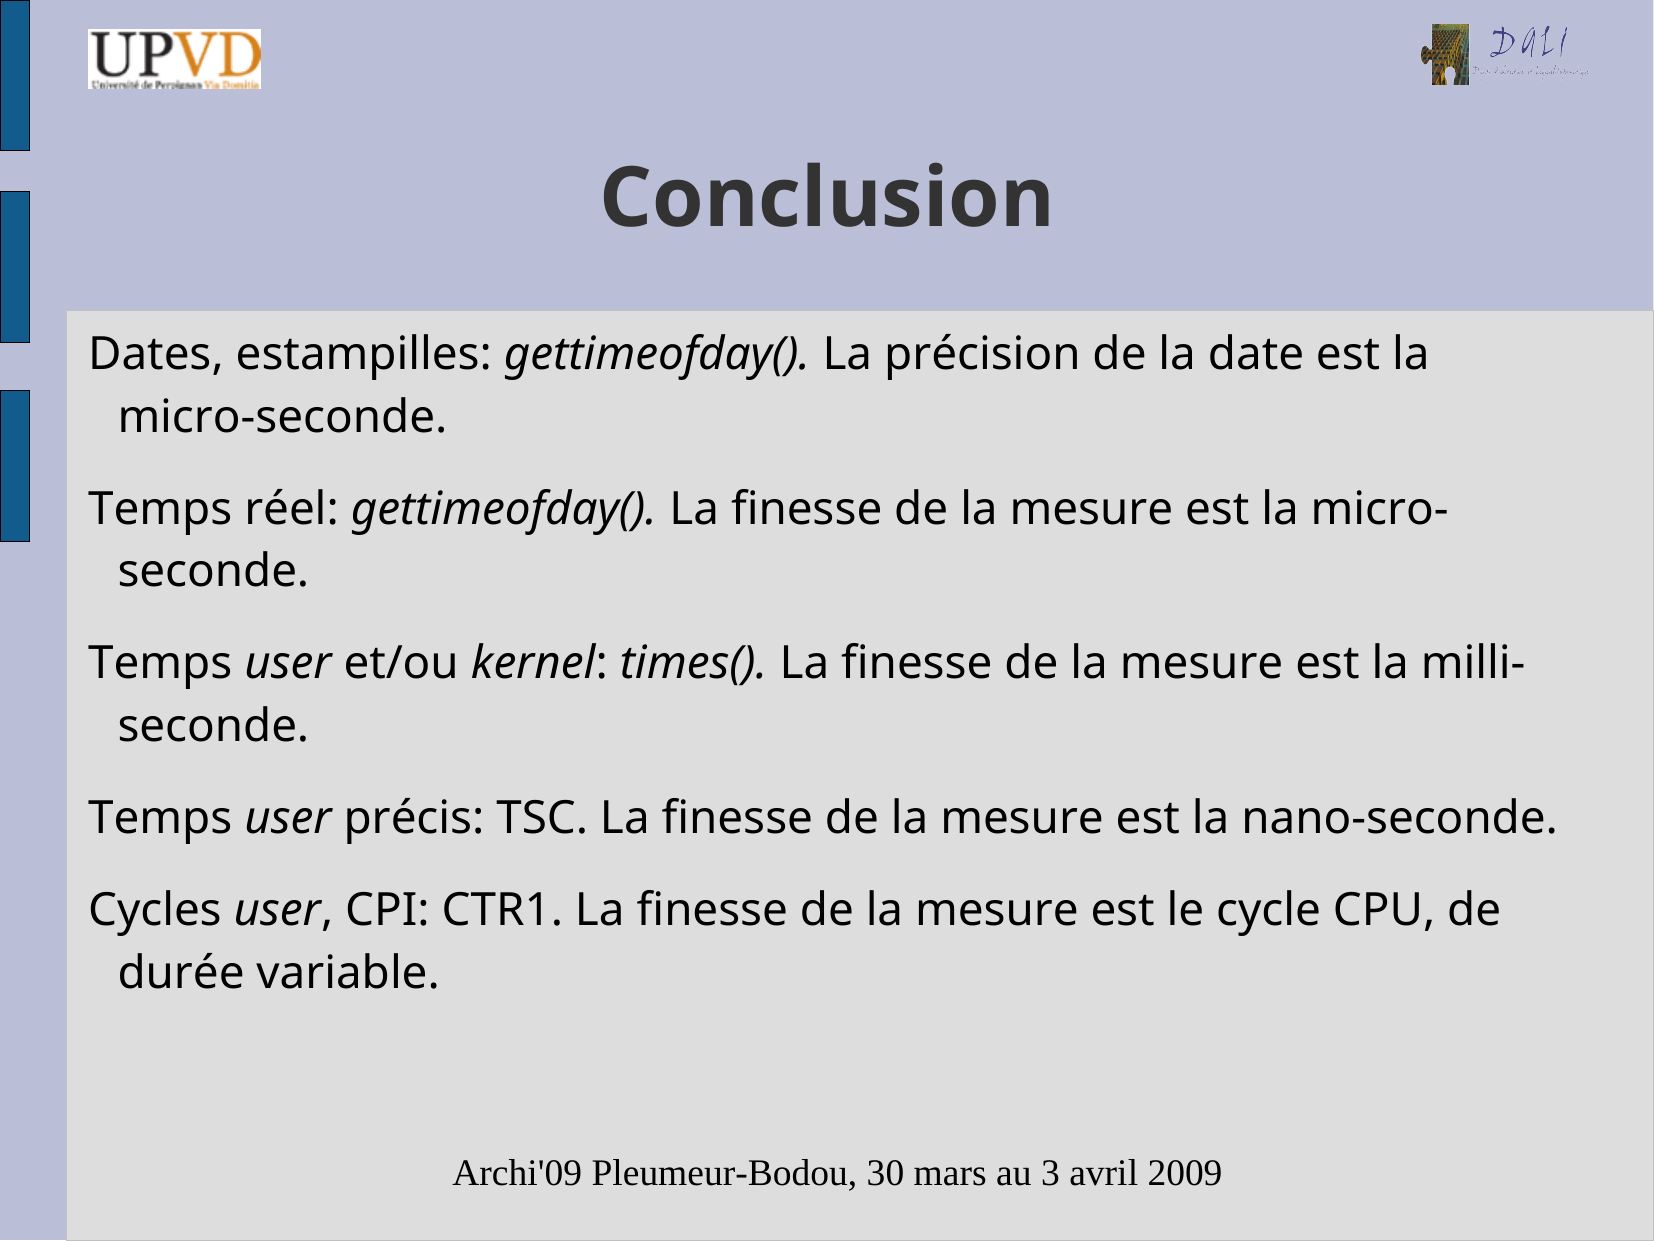

# Conclusion
Dates, estampilles: gettimeofday(). La précision de la date est la micro-seconde.
Temps réel: gettimeofday(). La finesse de la mesure est la micro-seconde.
Temps user et/ou kernel: times(). La finesse de la mesure est la milli-seconde.
Temps user précis: TSC. La finesse de la mesure est la nano-seconde.
Cycles user, CPI: CTR1. La finesse de la mesure est le cycle CPU, de durée variable.
Archi'09 Pleumeur-Bodou, 30 mars au 3 avril 2009